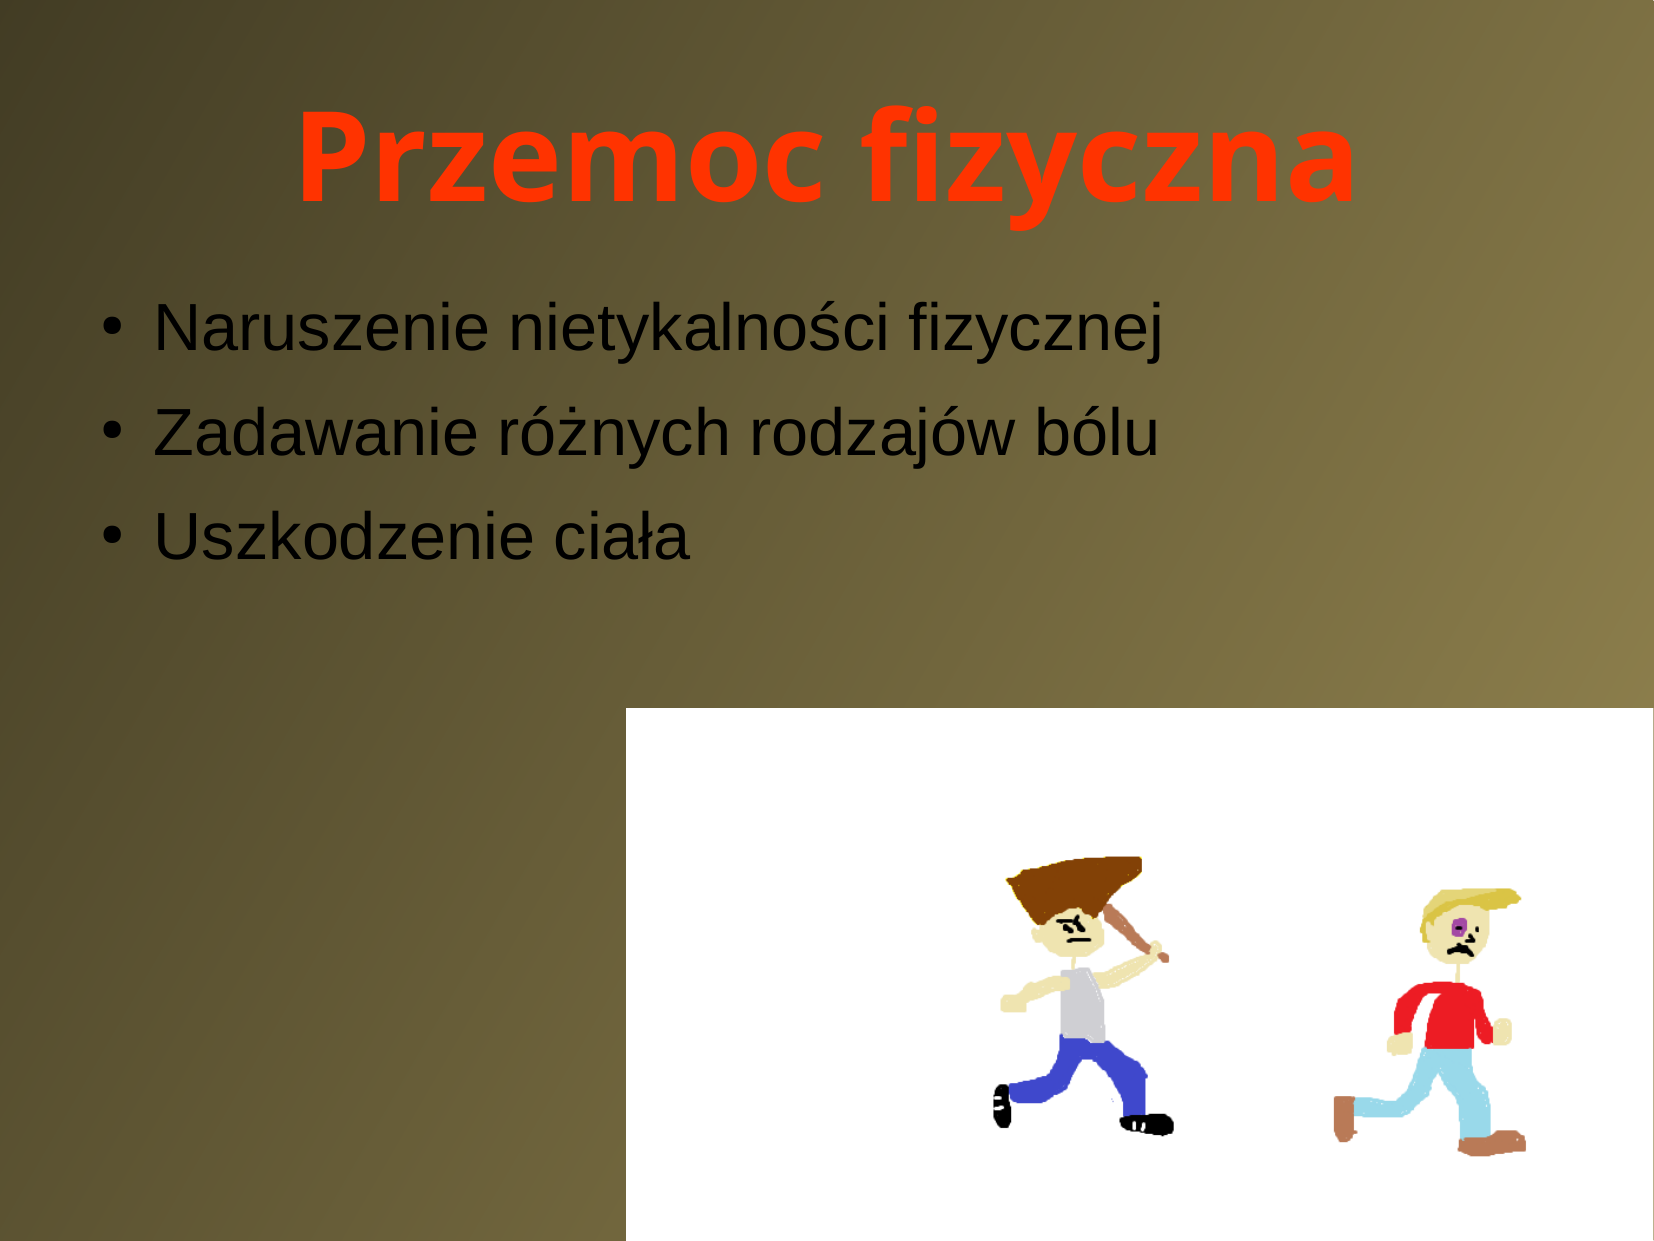

# Przemoc fizyczna
Naruszenie nietykalności fizycznej
Zadawanie różnych rodzajów bólu
Uszkodzenie ciała